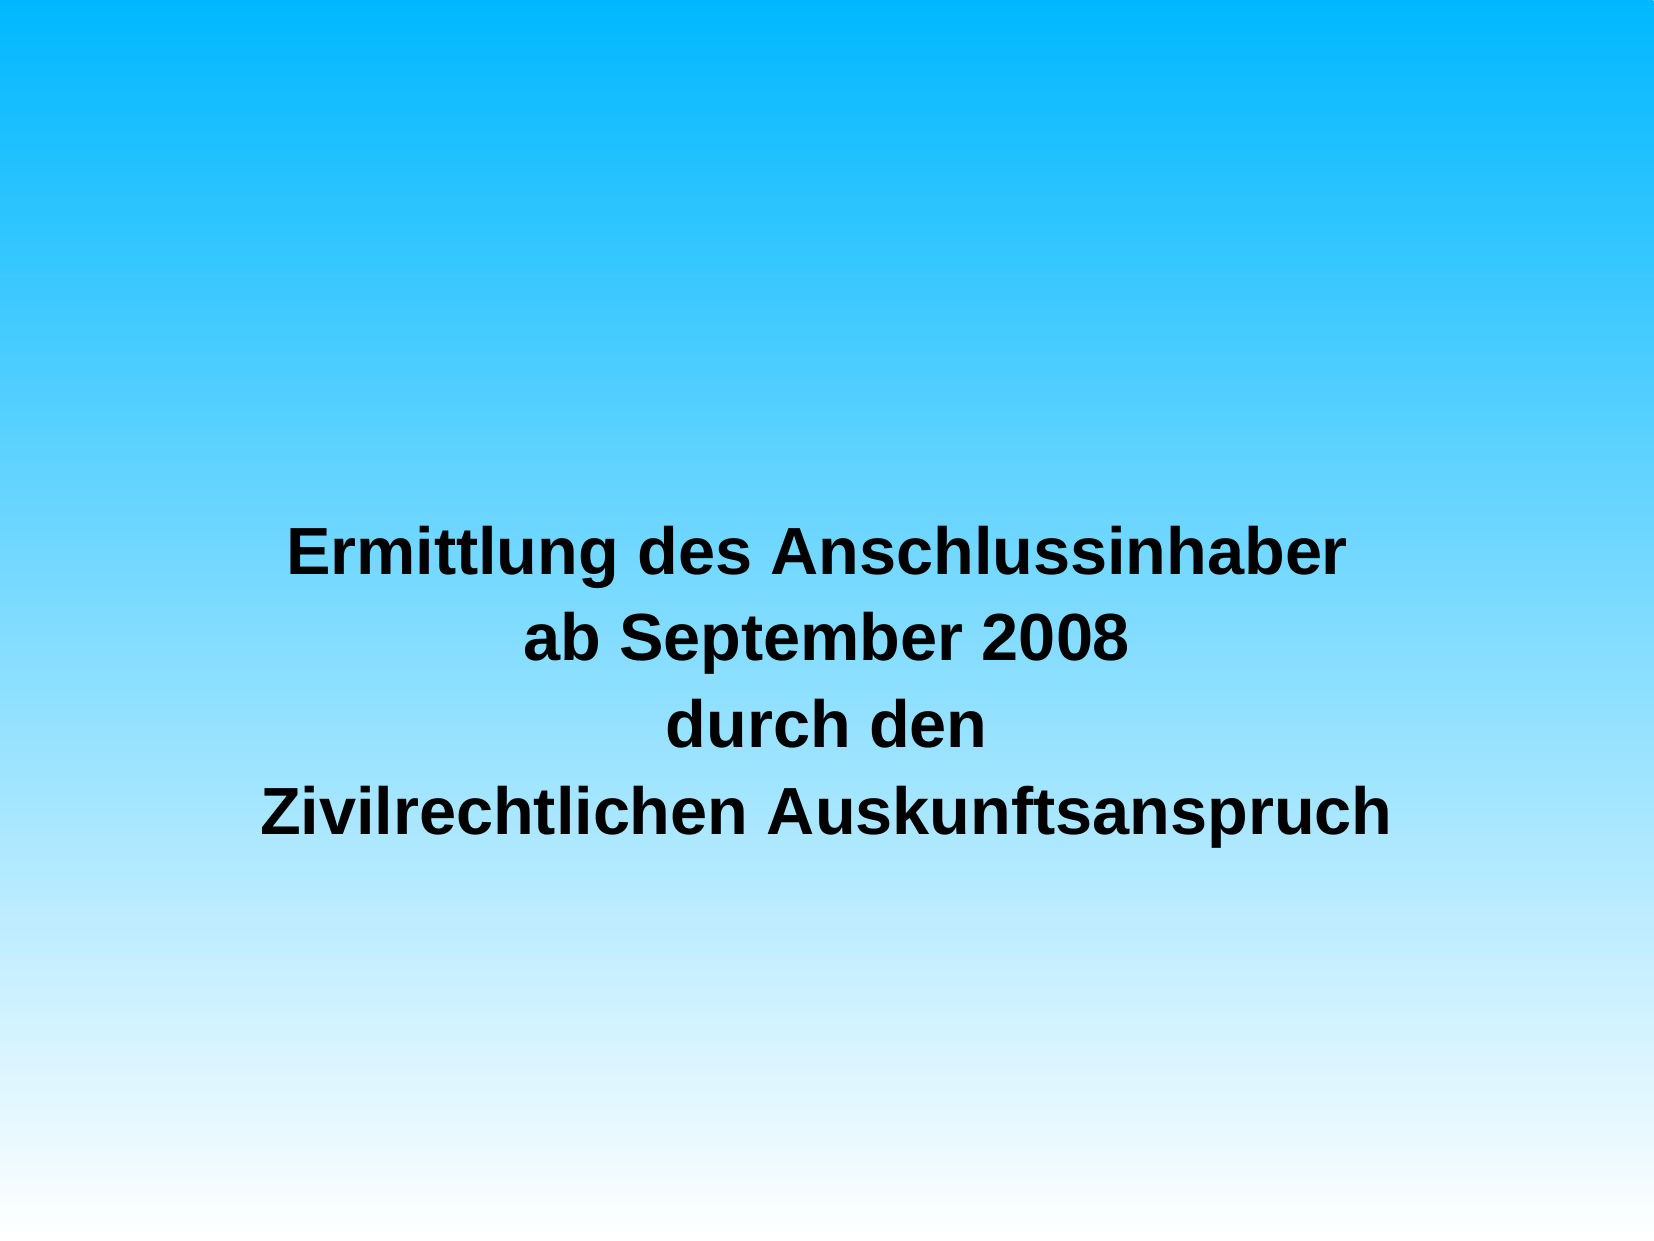

Ermittlung des Anschlussinhaber
ab September 2008
durch den
Zivilrechtlichen Auskunftsanspruch